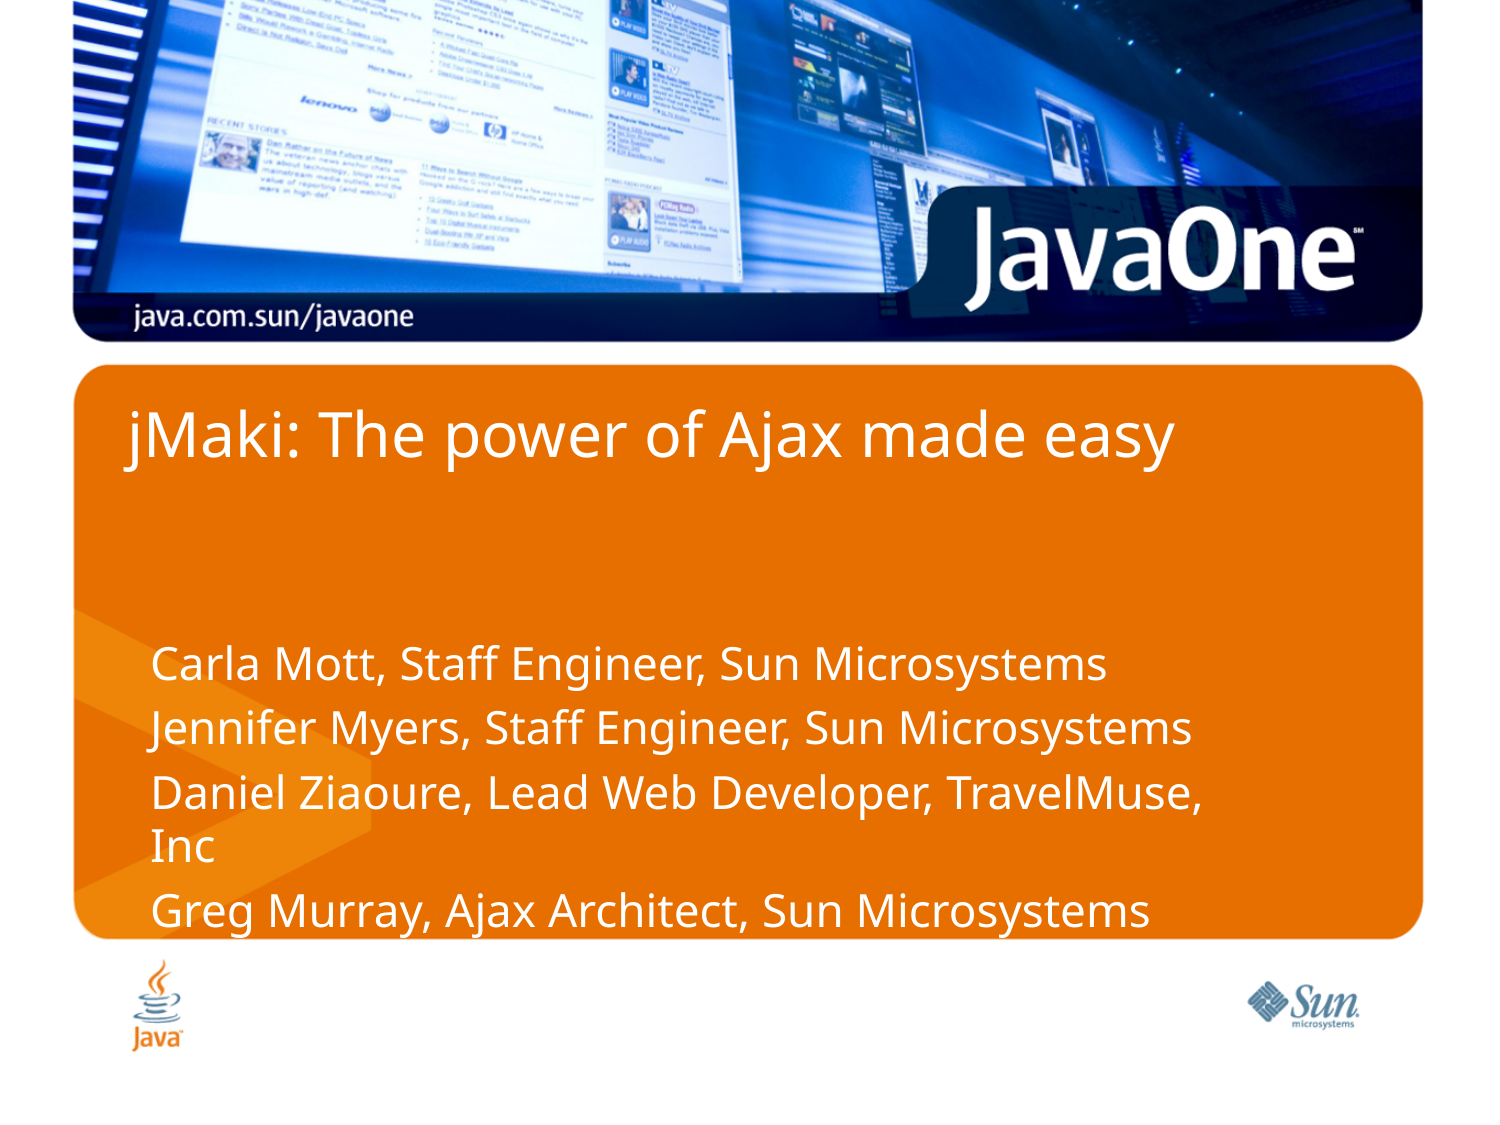

# jMaki: The power of Ajax made easy
Carla Mott, Staff Engineer, Sun Microsystems
Jennifer Myers, Staff Engineer, Sun Microsystems
Daniel Ziaoure, Lead Web Developer, TravelMuse, Inc
Greg Murray, Ajax Architect, Sun Microsystems